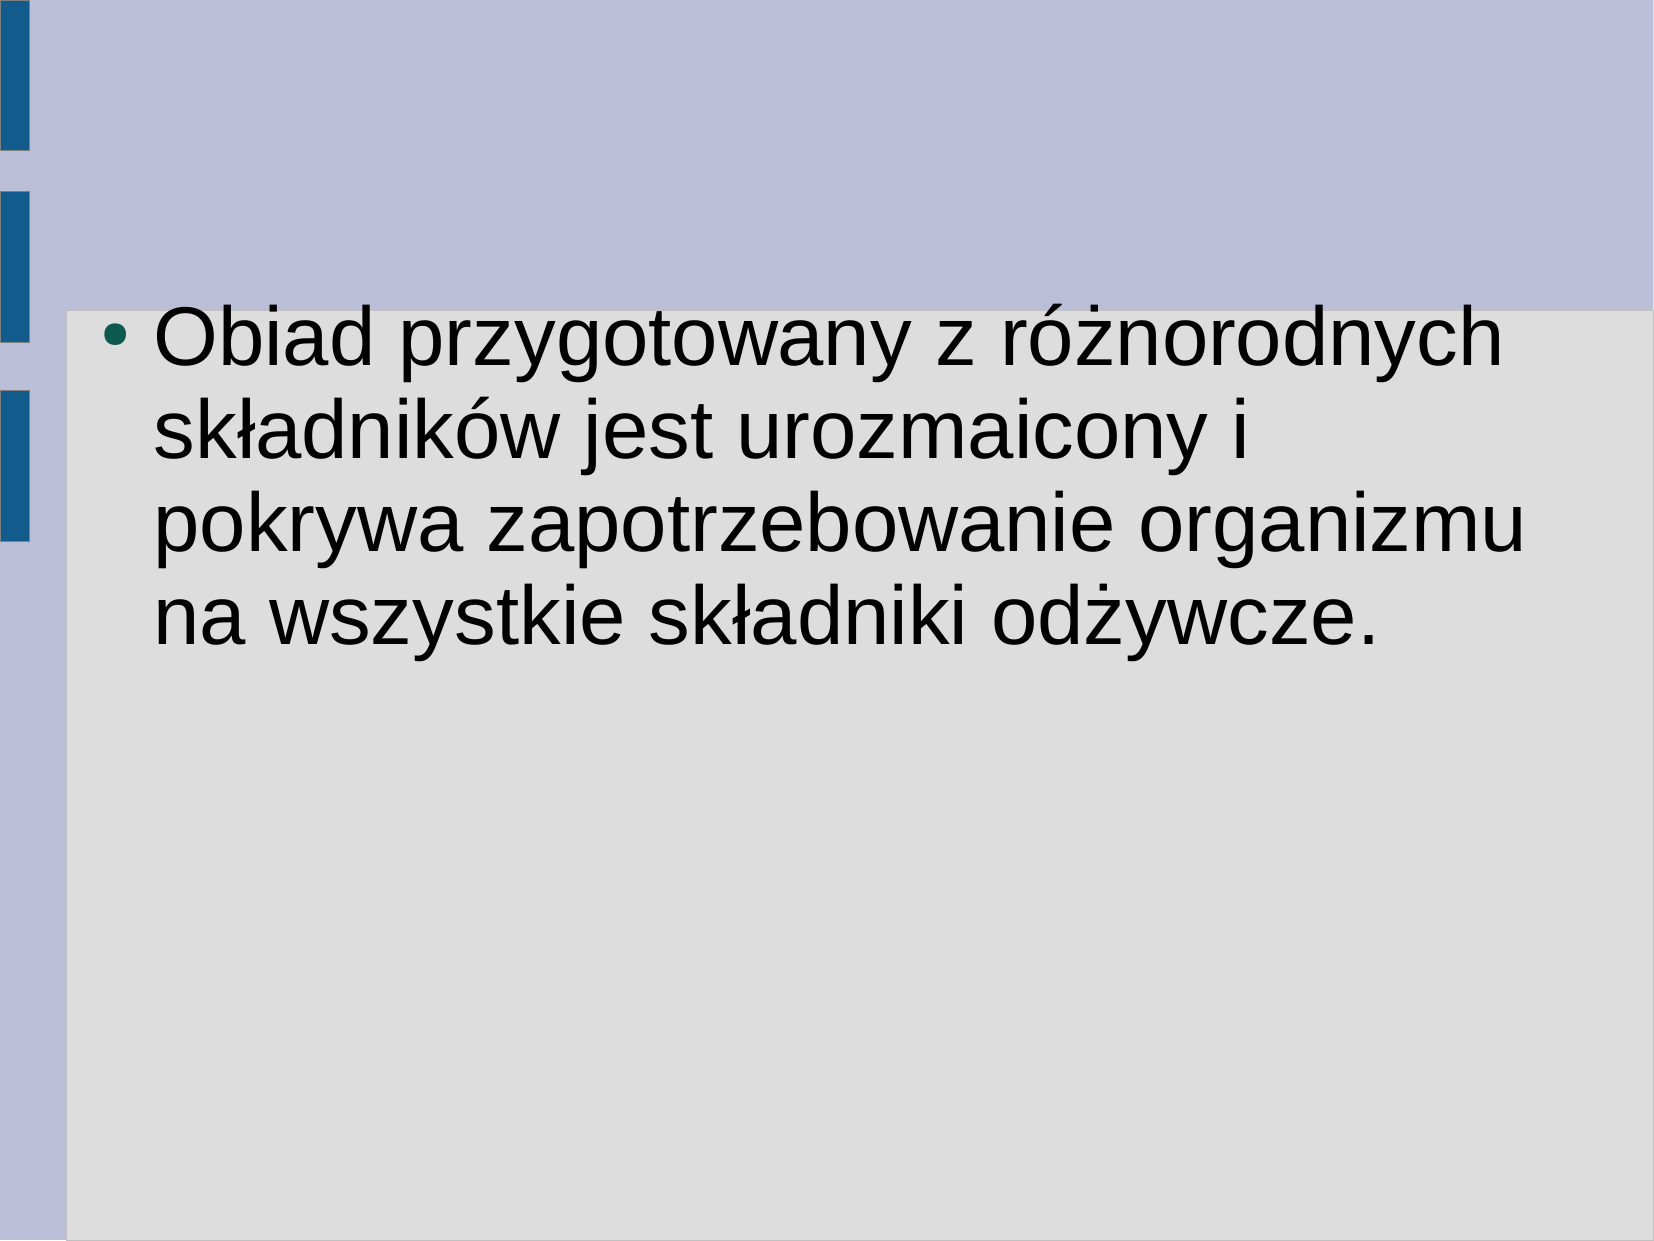

# Obiad przygotowany z różnorodnych składników jest urozmaicony i pokrywa zapotrzebowanie organizmu na wszystkie składniki odżywcze.